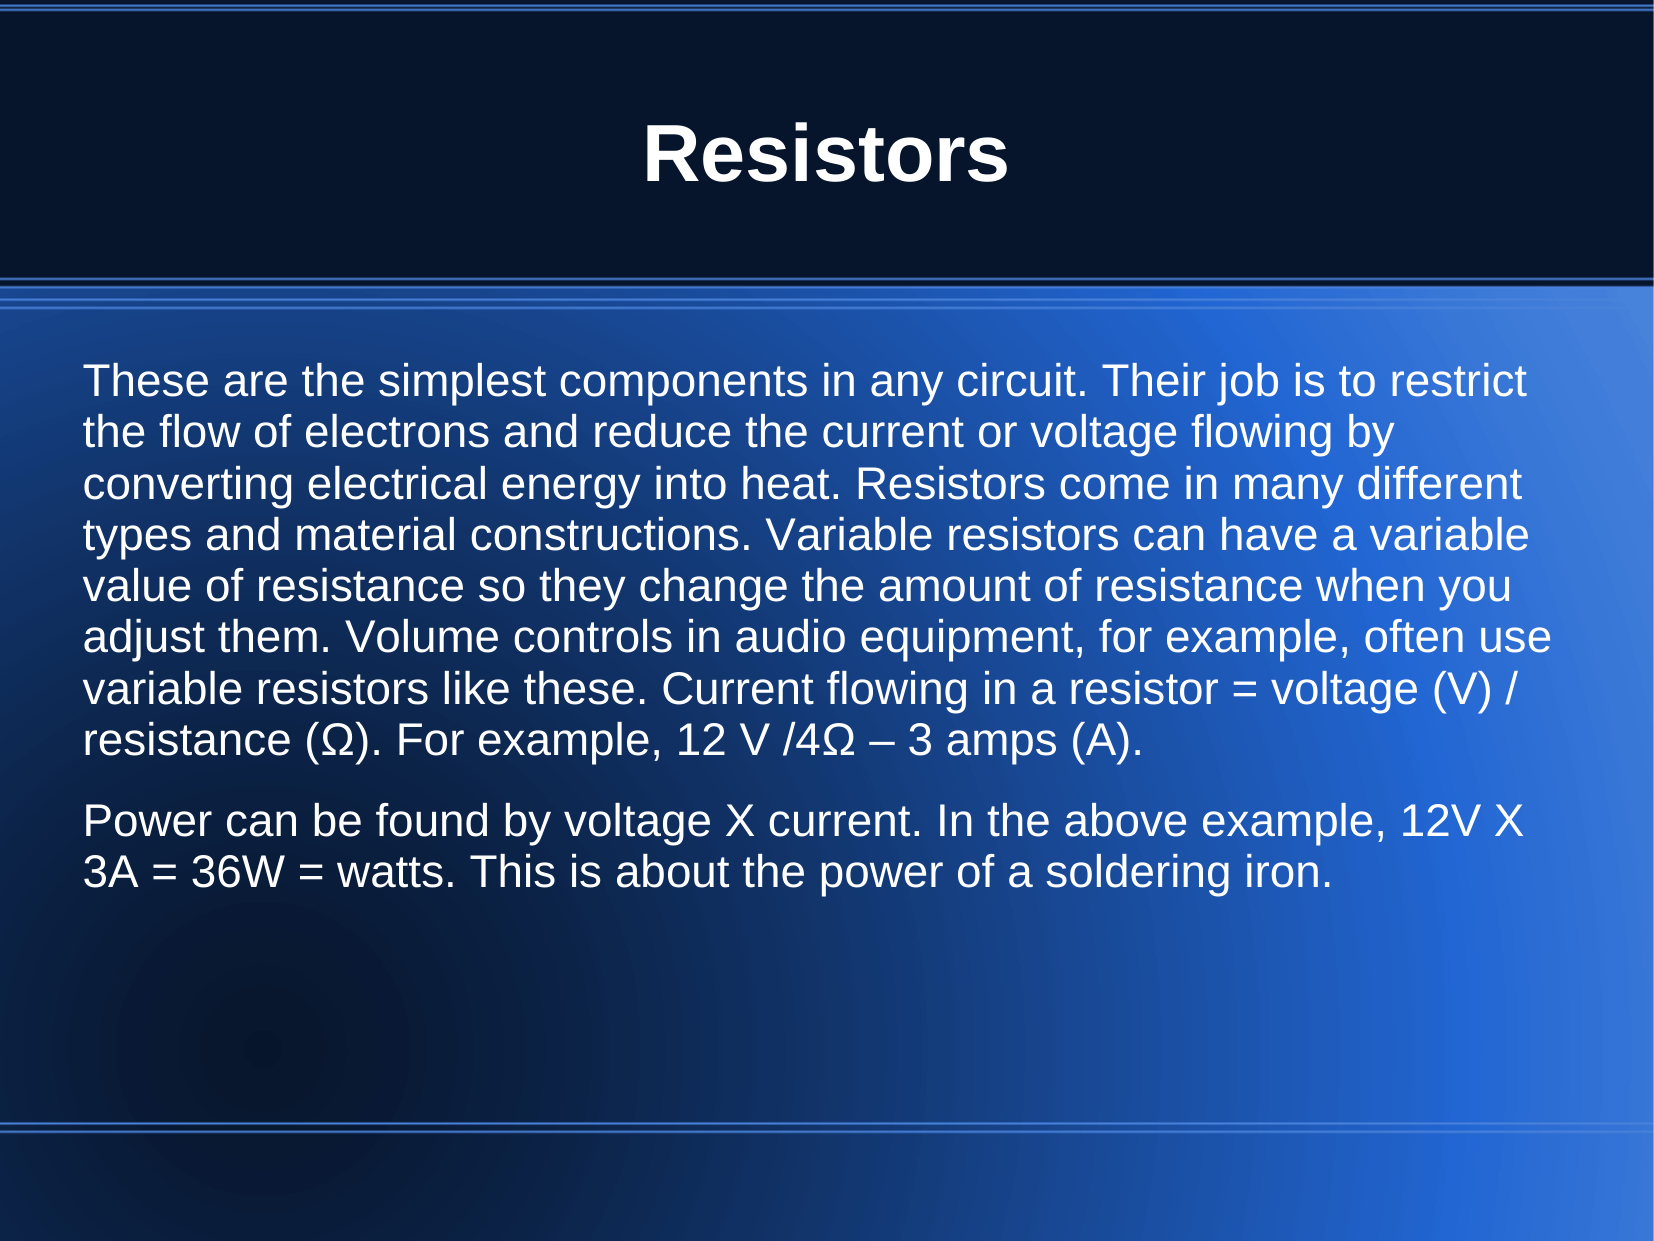

# Resistors
These are the simplest components in any circuit. Their job is to restrict the flow of electrons and reduce the current or voltage flowing by converting electrical energy into heat. Resistors come in many different types and material constructions. Variable resistors can have a variable value of resistance so they change the amount of resistance when you adjust them. Volume controls in audio equipment, for example, often use variable resistors like these. Current flowing in a resistor = voltage (V) / resistance (Ω). For example, 12 V /4Ω – 3 amps (A).
Power can be found by voltage X current. In the above example, 12V X 3A = 36W = watts. This is about the power of a soldering iron.